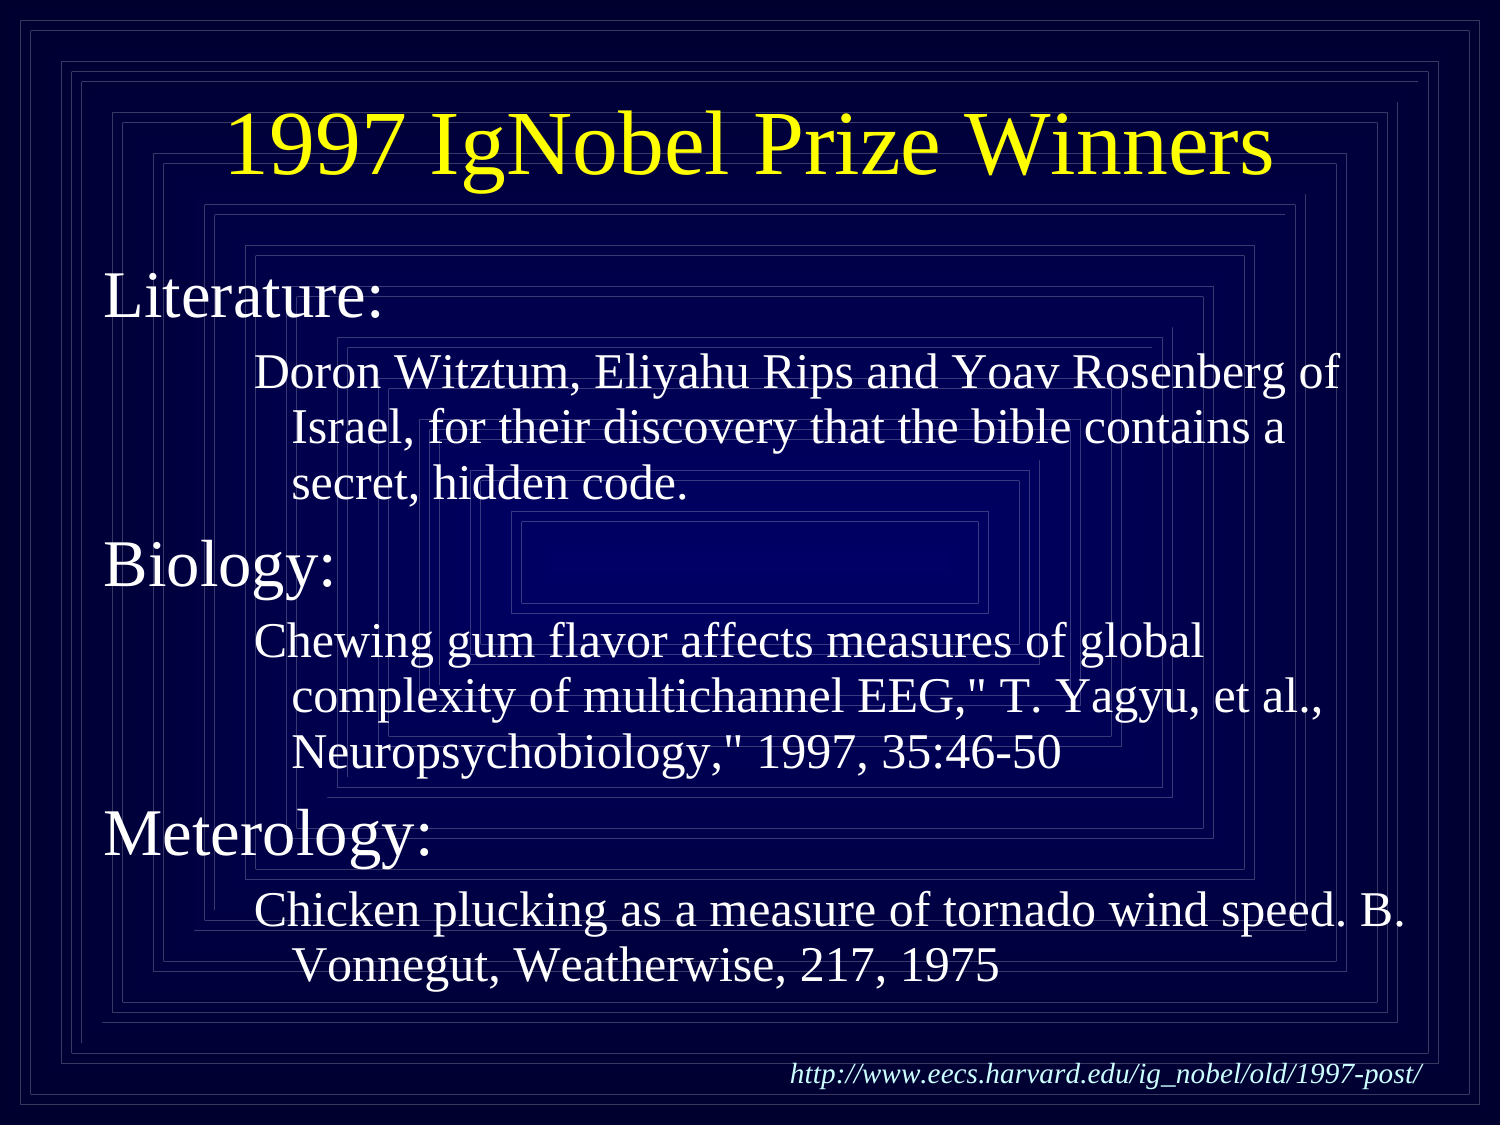

# 1997 IgNobel Prize Winners
Literature:
Doron Witztum, Eliyahu Rips and Yoav Rosenberg of Israel, for their discovery that the bible contains a secret, hidden code.
Biology:
Chewing gum flavor affects measures of global complexity of multichannel EEG," T. Yagyu, et al., Neuropsychobiology," 1997, 35:46-50
Meterology:
Chicken plucking as a measure of tornado wind speed. B. Vonnegut, Weatherwise, 217, 1975
http://www.eecs.harvard.edu/ig_nobel/old/1997-post/